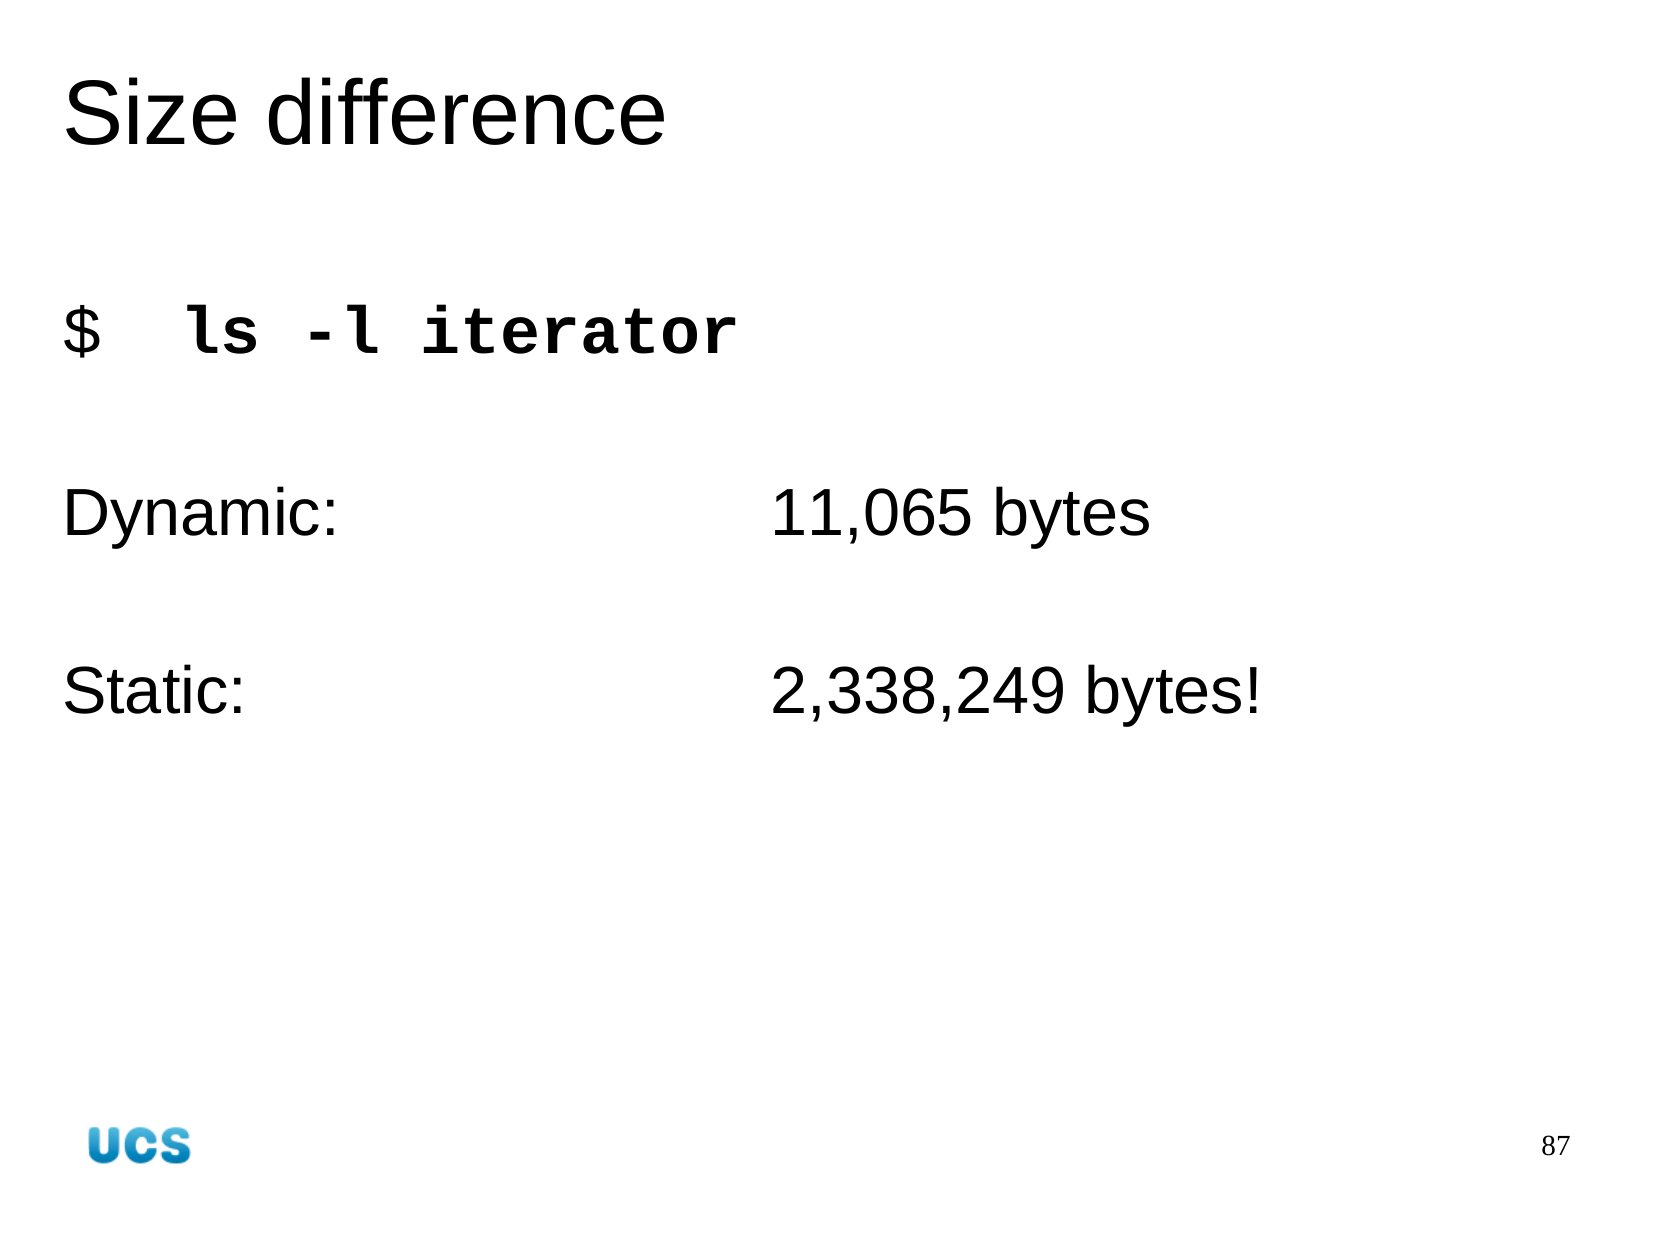

Size difference
$
ls -l iterator
Dynamic:
11,065 bytes
Static:
2,338,249 bytes!
87